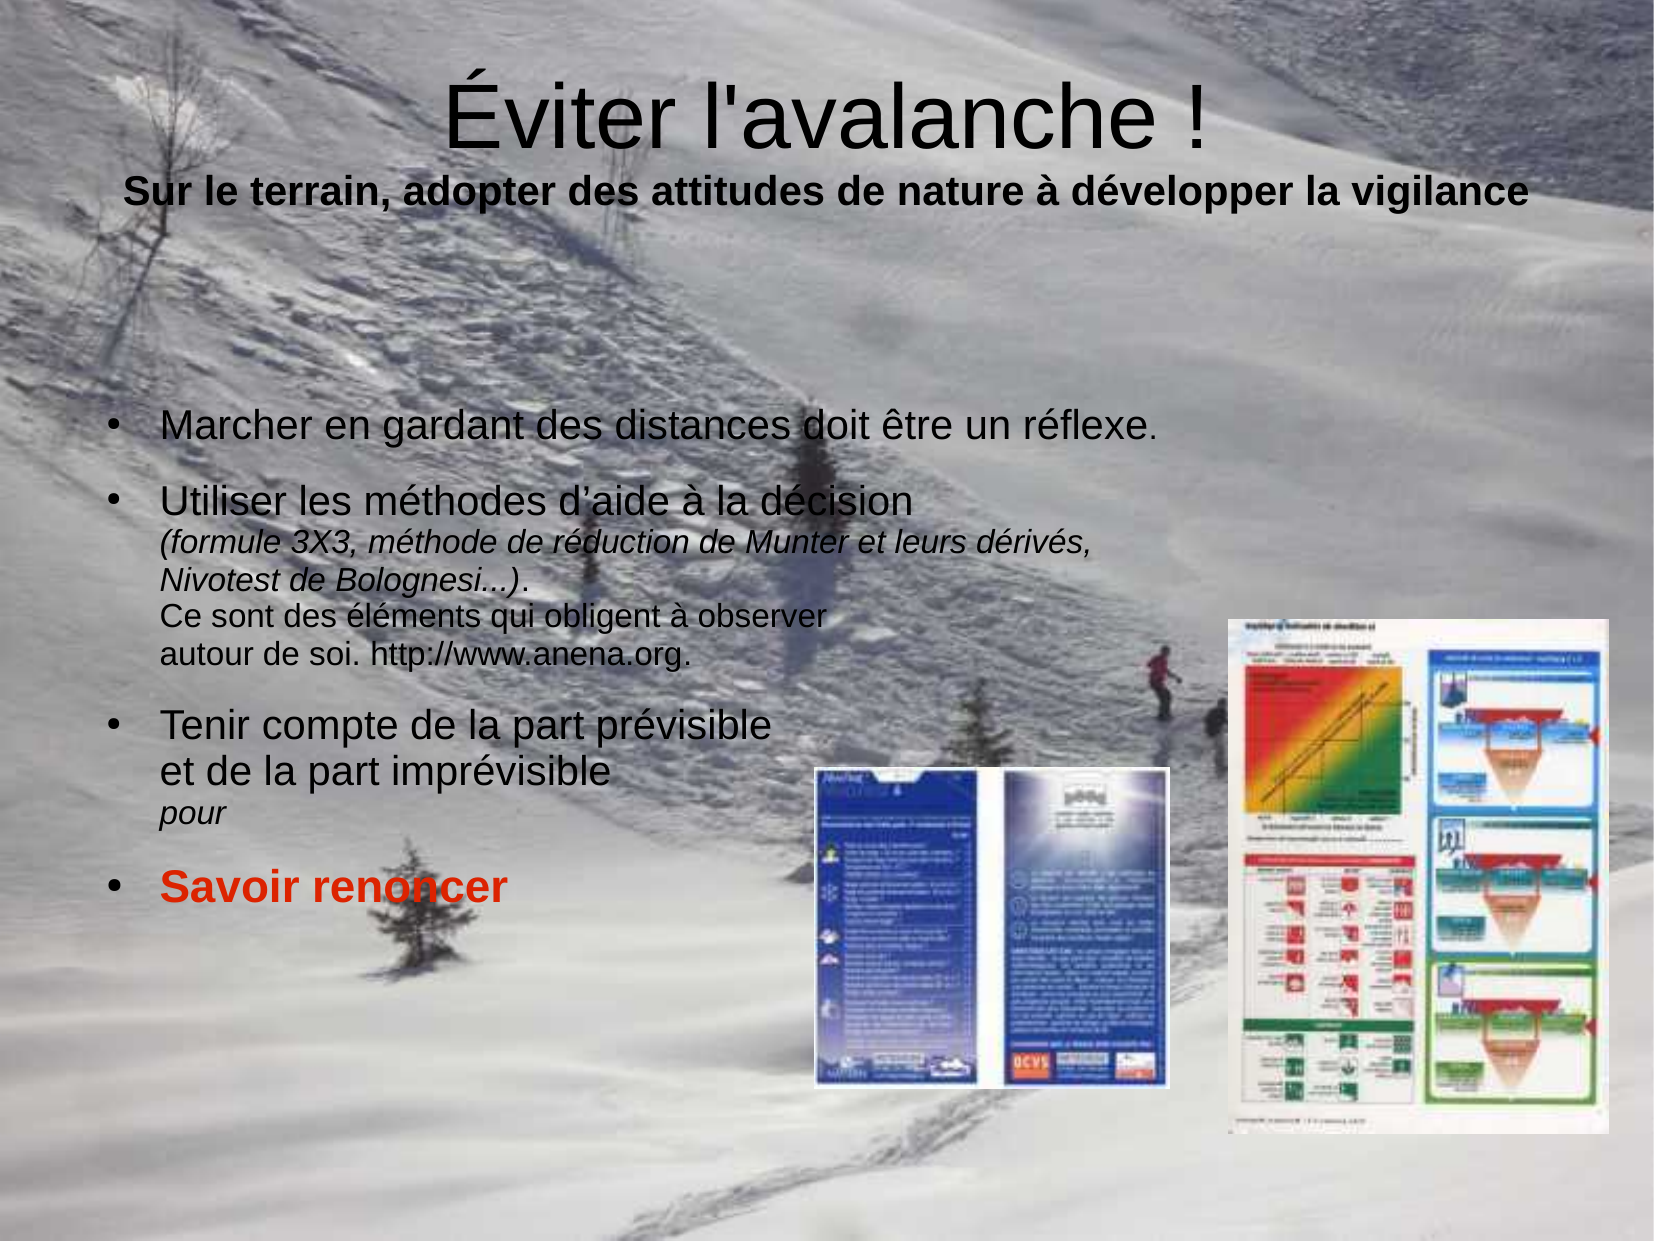

# Éviter l'avalanche ! Sur le terrain, adopter des attitudes de nature à développer la vigilance
Marcher en gardant des distances doit être un réflexe.
Utiliser les méthodes d’aide à la décision
(formule 3X3, méthode de réduction de Munter et leurs dérivés,
Nivotest de Bolognesi...).
Ce sont des éléments qui obligent à observer
autour de soi. http://www.anena.org.
Tenir compte de la part prévisible
et de la part imprévisible
pour
Savoir renoncer